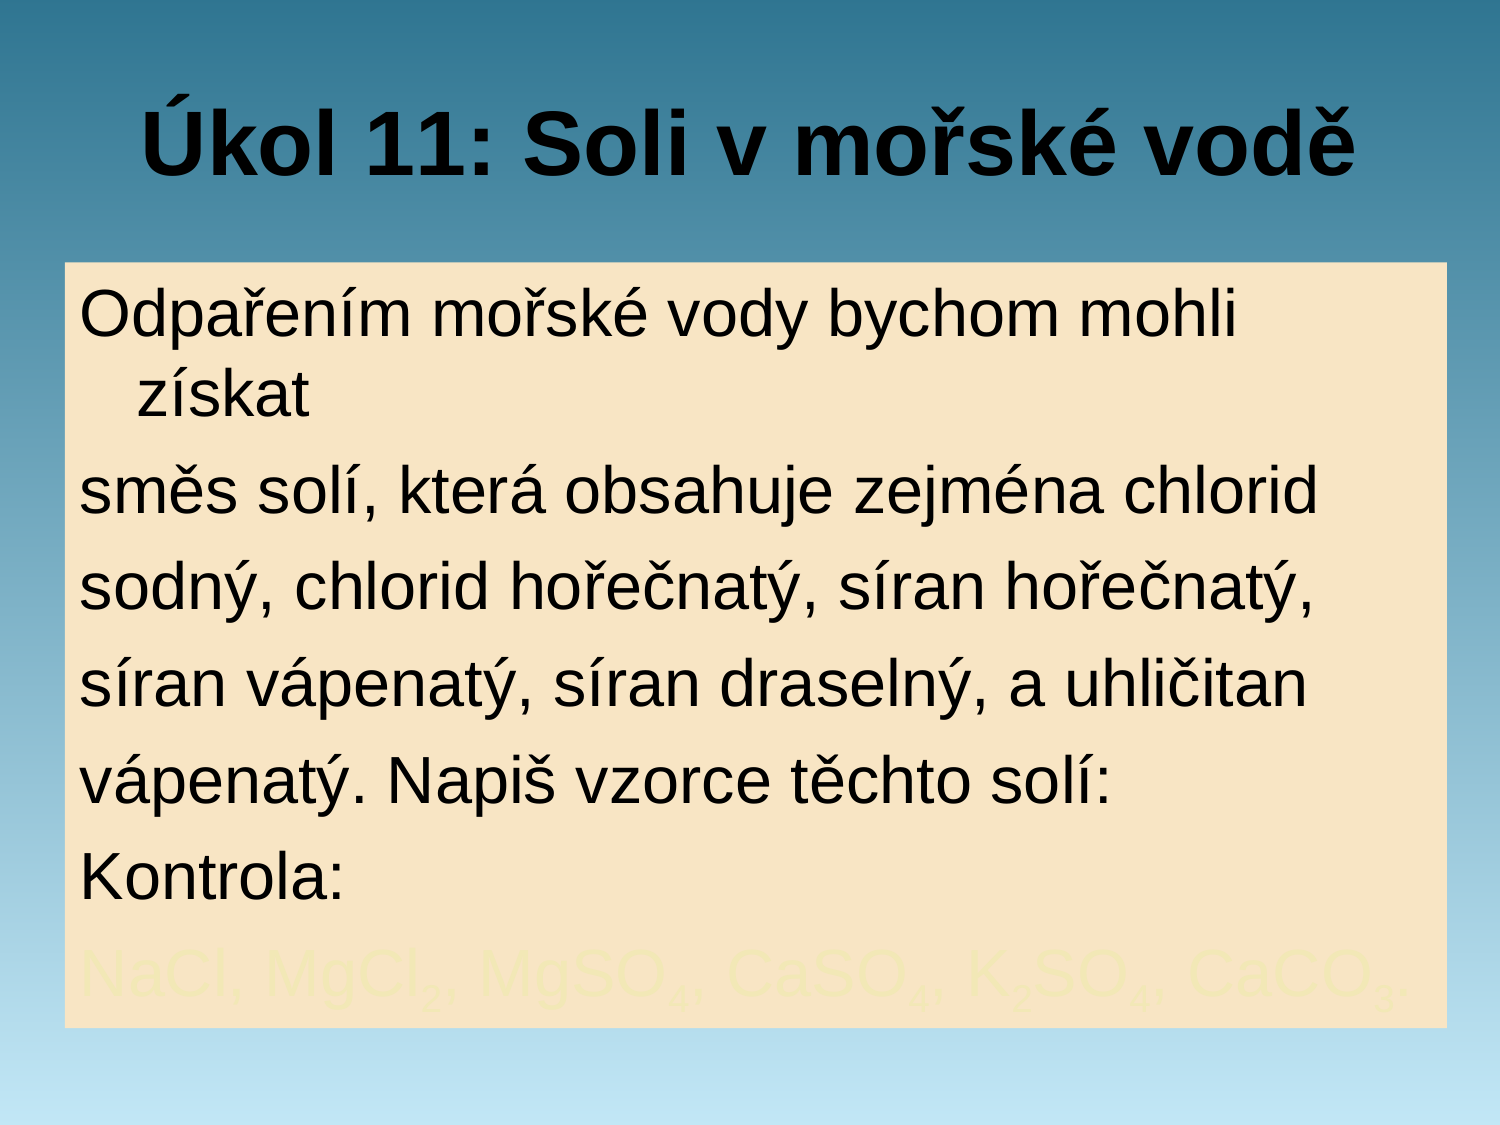

# Úkol 11: Soli v mořské vodě
Odpařením mořské vody bychom mohli získat
směs solí, která obsahuje zejména chlorid
sodný, chlorid hořečnatý, síran hořečnatý,
síran vápenatý, síran draselný, a uhličitan
vápenatý. Napiš vzorce těchto solí:
Kontrola:
NaCl, MgCl2, MgSO4, CaSO4, K2SO4, CaCO3.